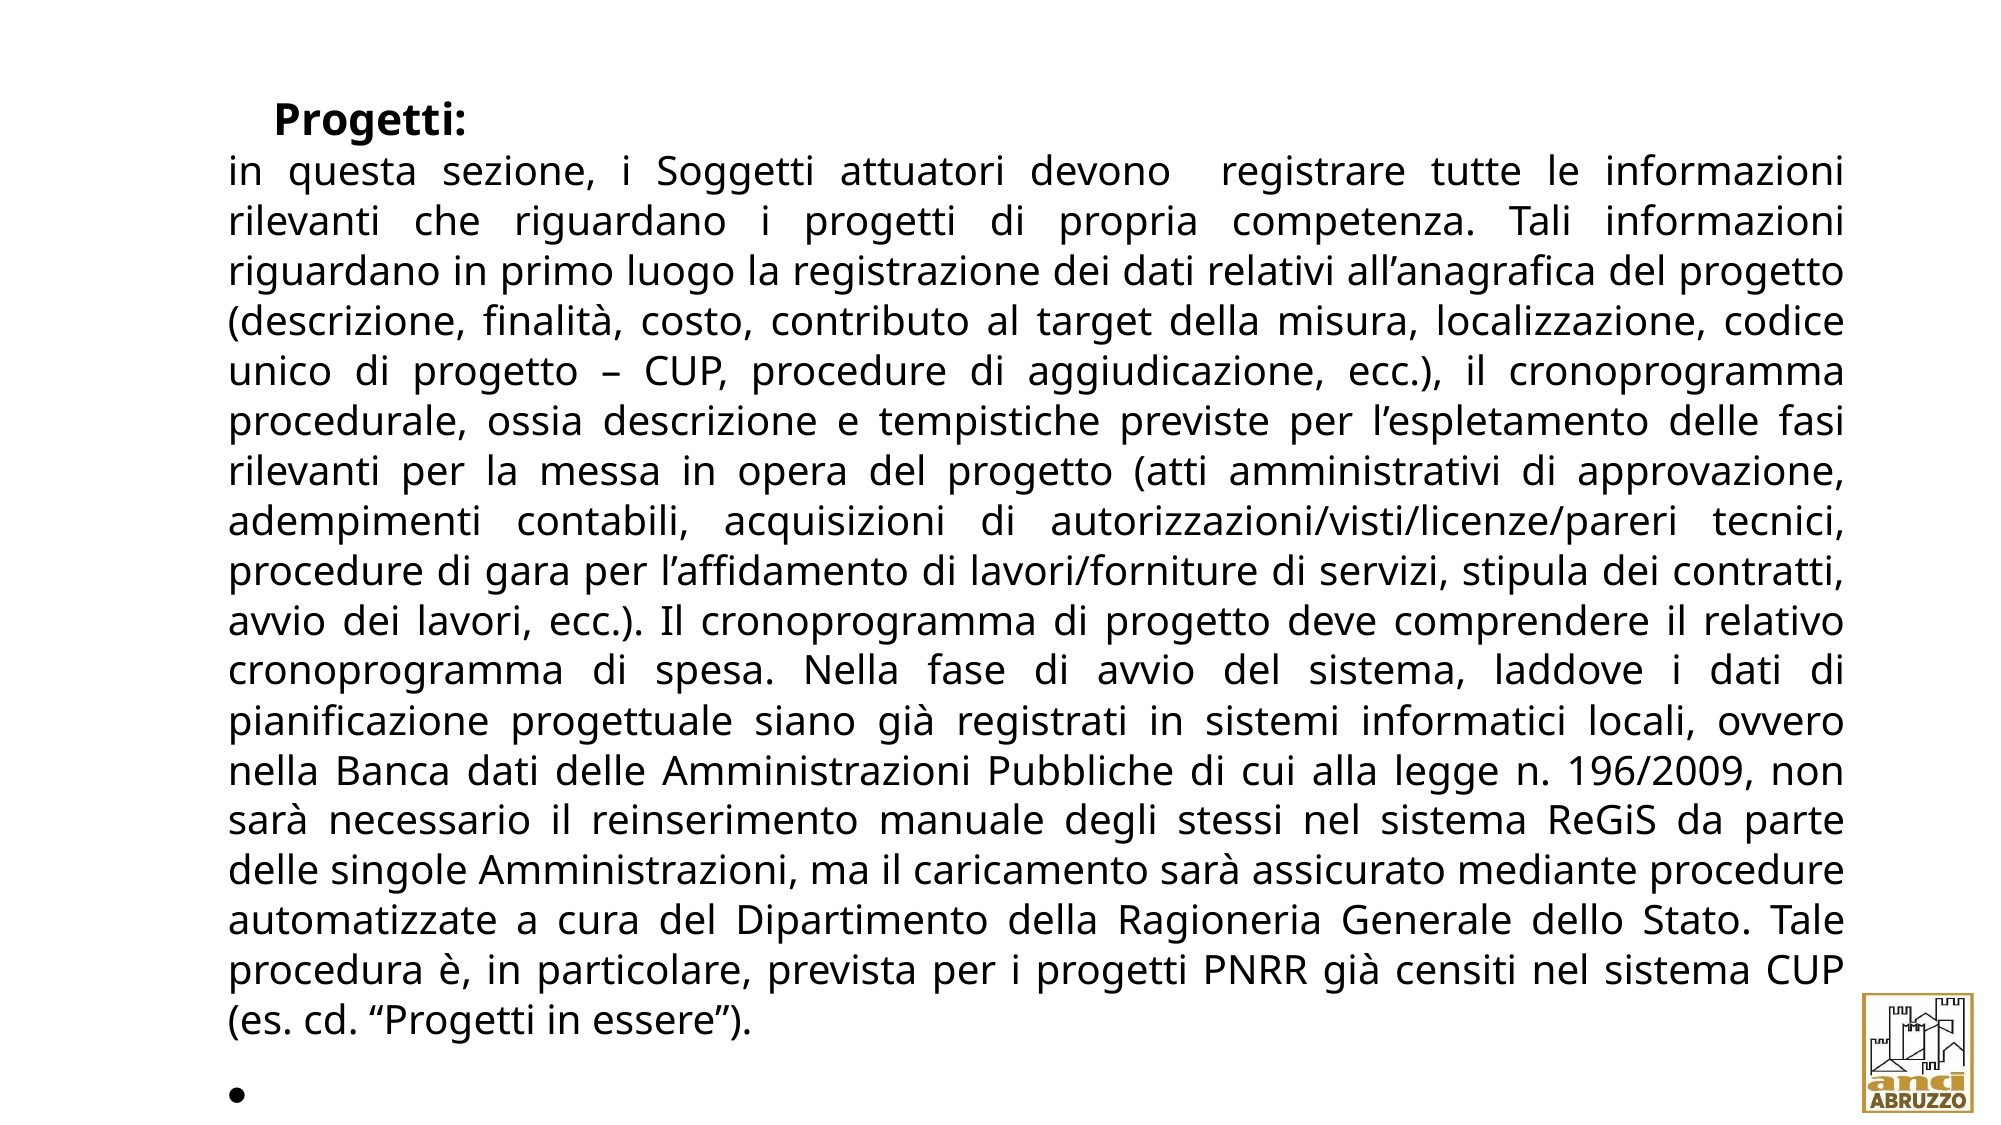

# Progetti:
in questa sezione, i Soggetti attuatori devono registrare tutte le informazioni rilevanti che riguardano i progetti di propria competenza. Tali informazioni riguardano in primo luogo la registrazione dei dati relativi all’anagrafica del progetto (descrizione, finalità, costo, contributo al target della misura, localizzazione, codice unico di progetto – CUP, procedure di aggiudicazione, ecc.), il cronoprogramma procedurale, ossia descrizione e tempistiche previste per l’espletamento delle fasi rilevanti per la messa in opera del progetto (atti amministrativi di approvazione, adempimenti contabili, acquisizioni di autorizzazioni/visti/licenze/pareri tecnici, procedure di gara per l’affidamento di lavori/forniture di servizi, stipula dei contratti, avvio dei lavori, ecc.). Il cronoprogramma di progetto deve comprendere il relativo cronoprogramma di spesa. Nella fase di avvio del sistema, laddove i dati di pianificazione progettuale siano già registrati in sistemi informatici locali, ovvero nella Banca dati delle Amministrazioni Pubbliche di cui alla legge n. 196/2009, non sarà necessario il reinserimento manuale degli stessi nel sistema ReGiS da parte delle singole Amministrazioni, ma il caricamento sarà assicurato mediante procedure automatizzate a cura del Dipartimento della Ragioneria Generale dello Stato. Tale procedura è, in particolare, prevista per i progetti PNRR già censiti nel sistema CUP (es. cd. “Progetti in essere”).